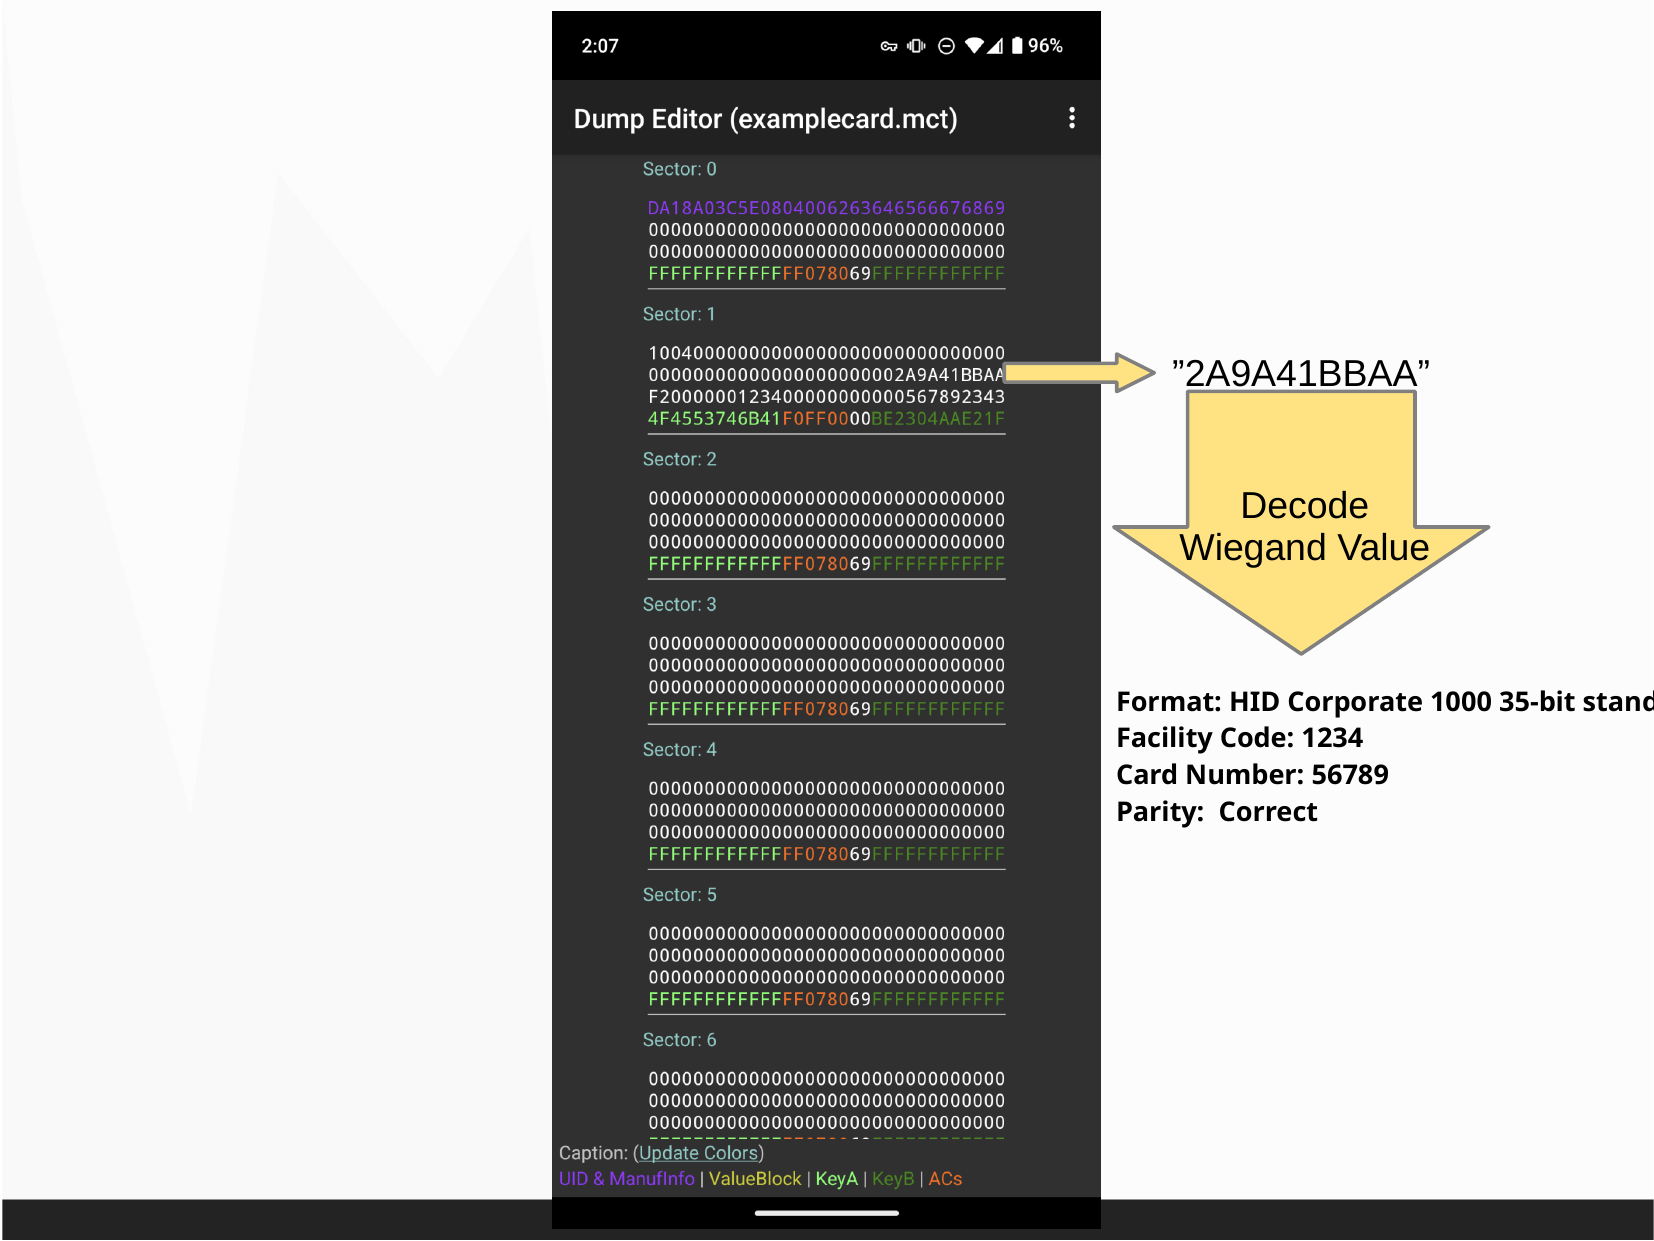

”2A9A41BBAA”
Decode
Wiegand Value
Format: HID Corporate 1000 35-bit standard
Facility Code: 1234
Card Number: 56789
Parity: Correct